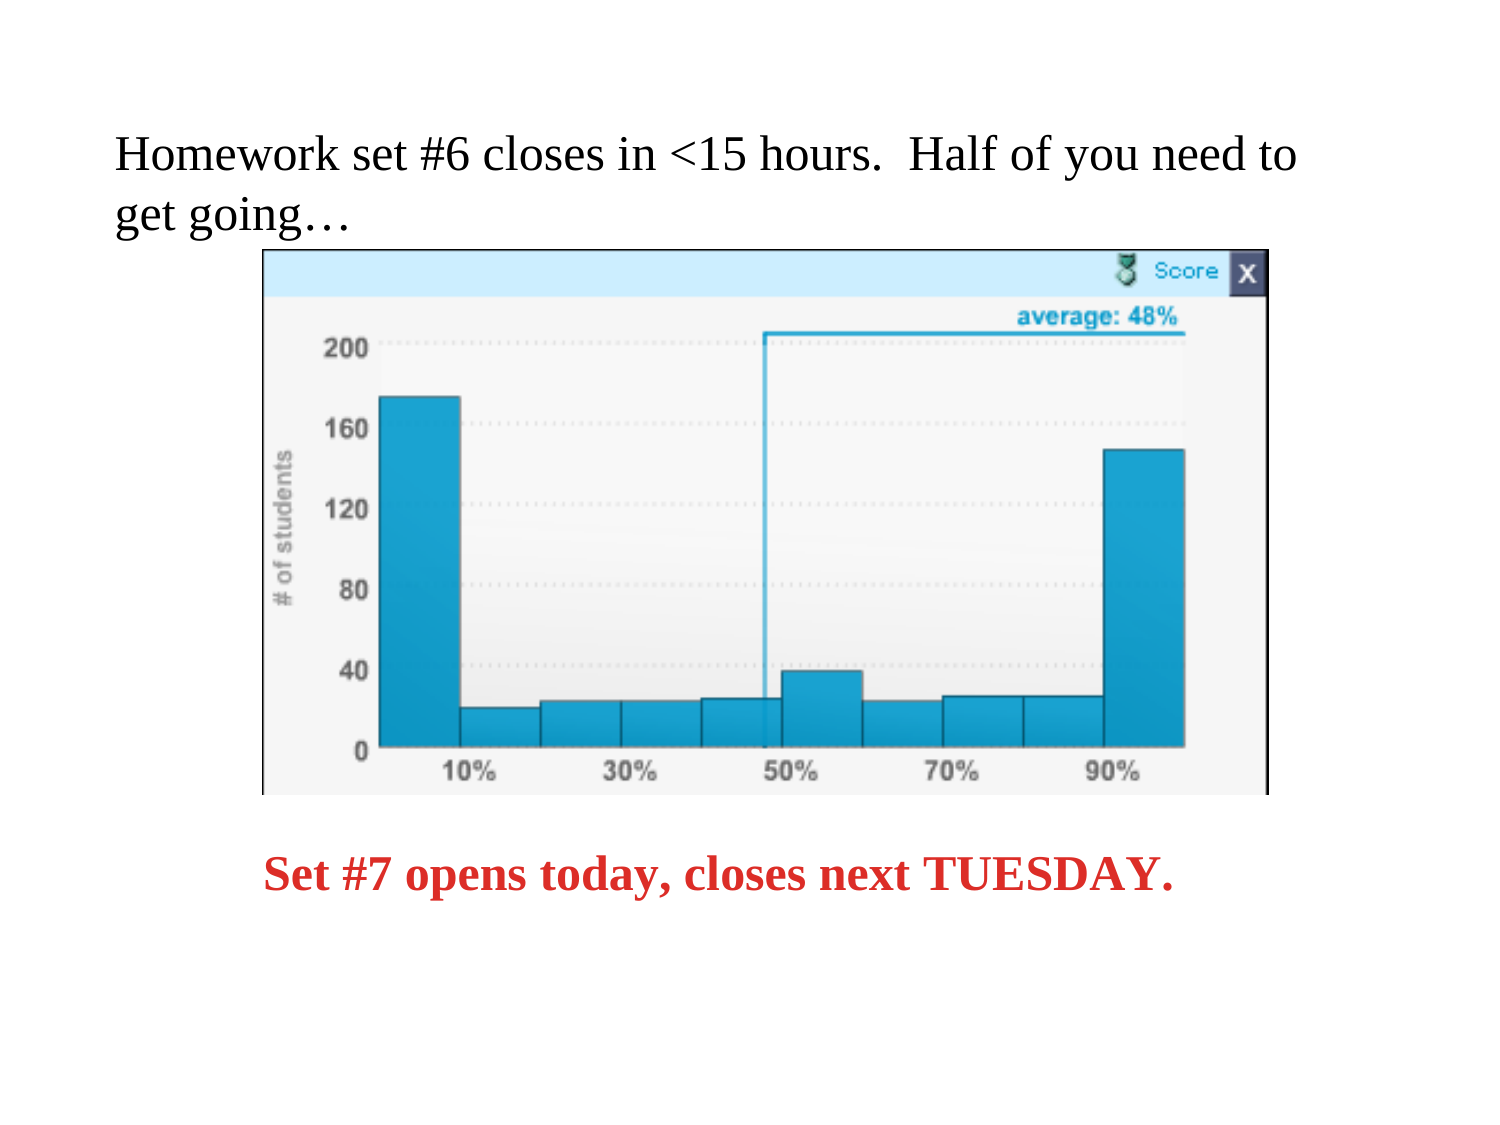

Homework set #6 closes in <15 hours. Half of you need to get going…
Set #7 opens today, closes next TUESDAY.